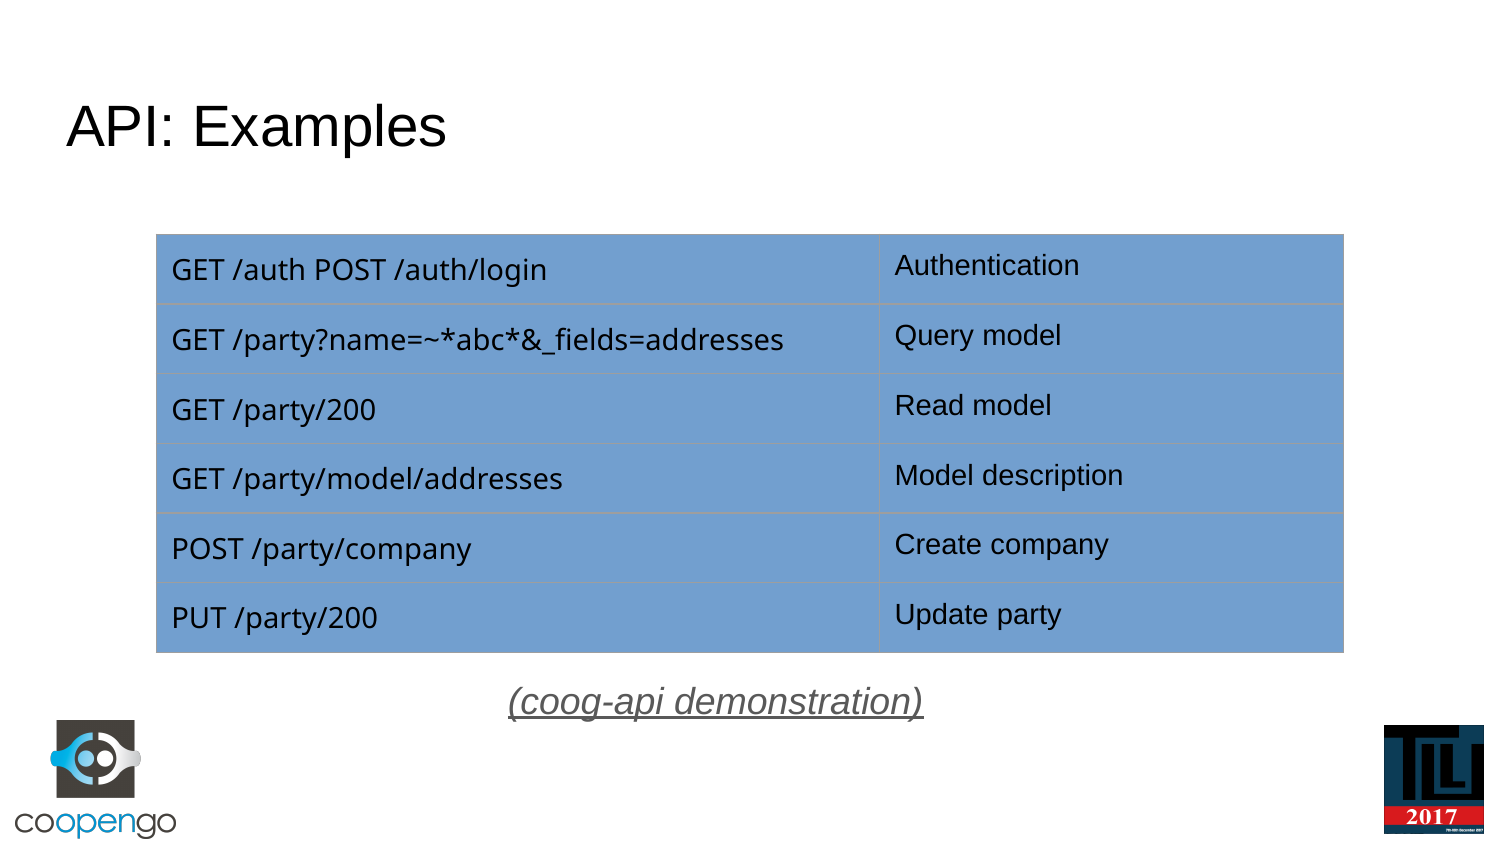

# API: Examples
| GET /auth POST /auth/login | Authentication |
| --- | --- |
| GET /party?name=~\*abc\*&\_fields=addresses | Query model |
| GET /party/200 | Read model |
| GET /party/model/addresses | Model description |
| POST /party/company | Create company |
| PUT /party/200 | Update party |
(coog-api demonstration)